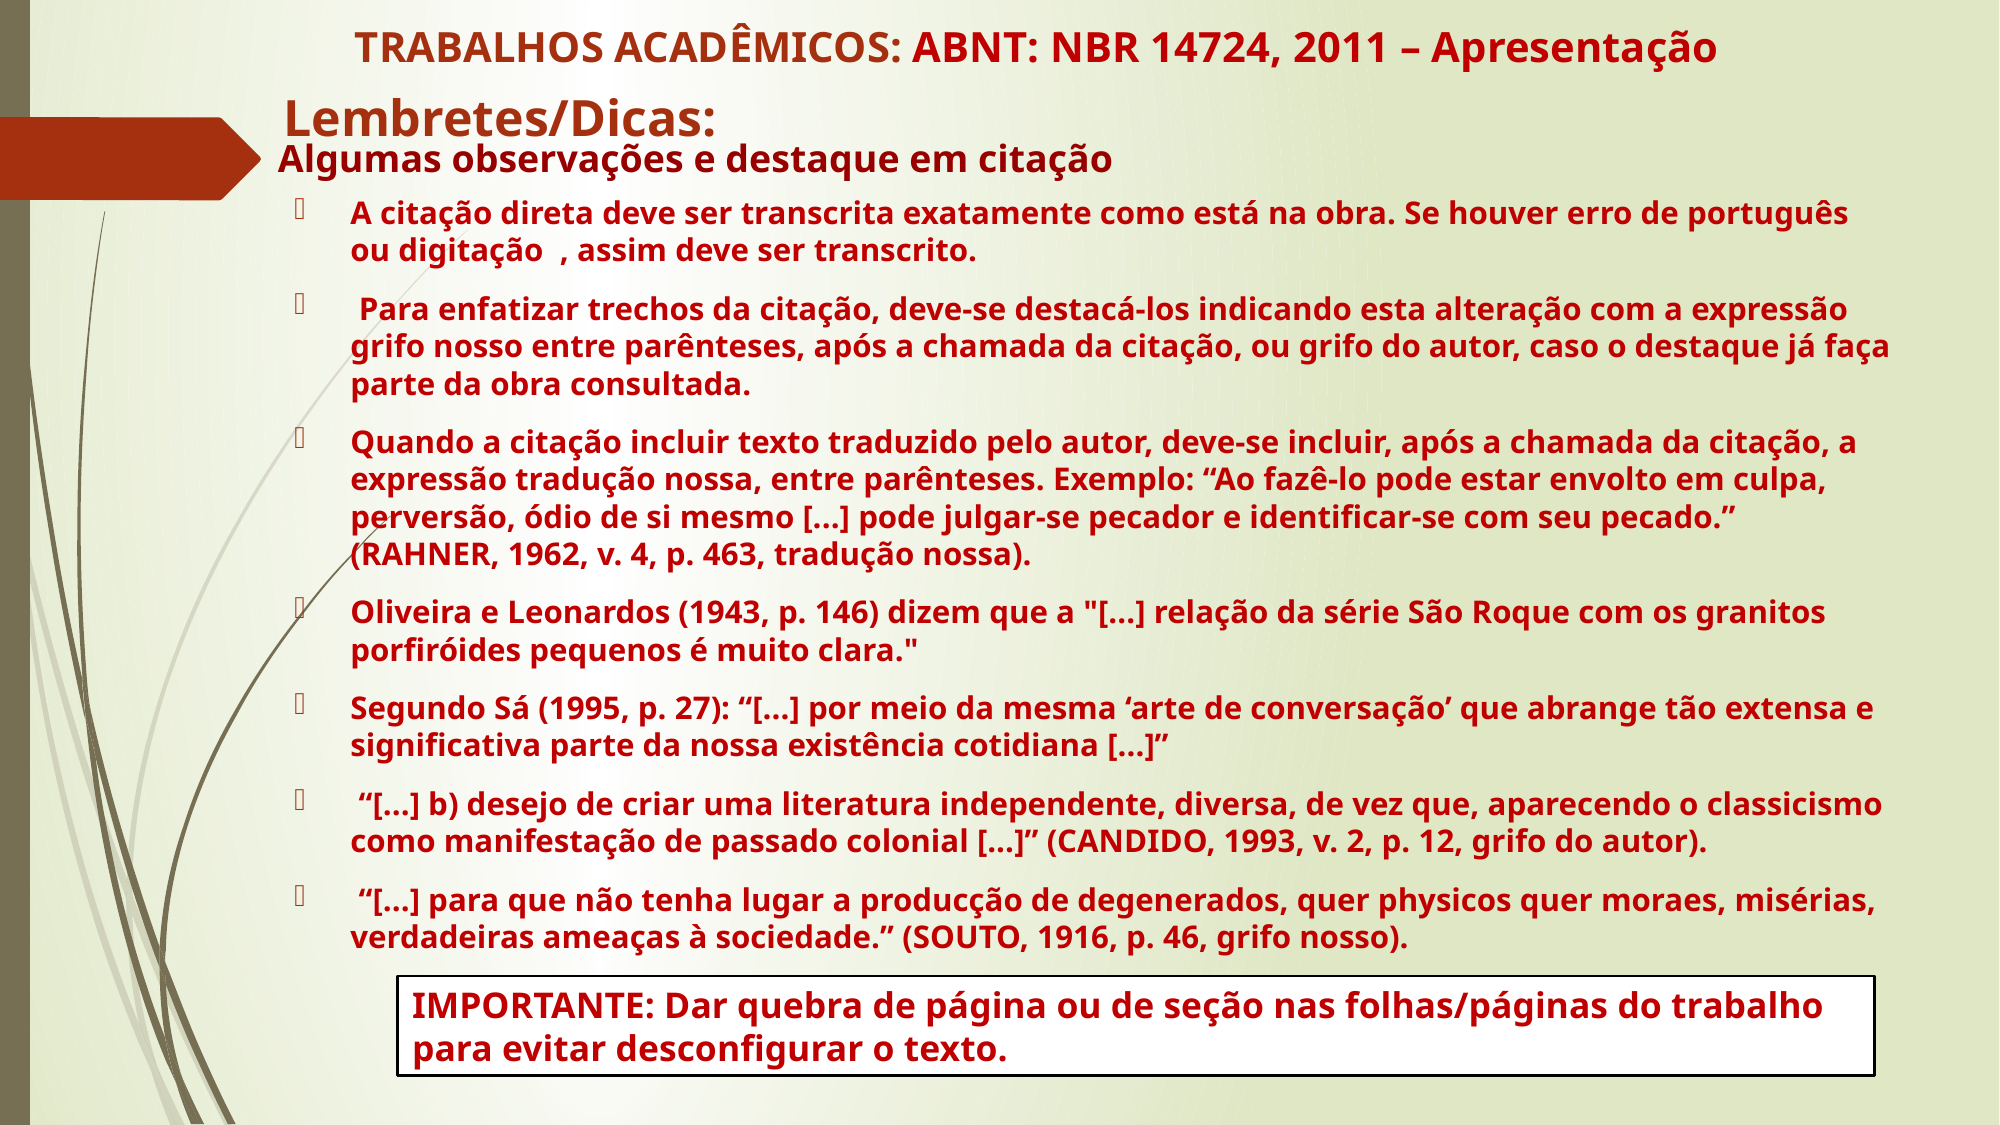

TRABALHOS ACADÊMICOS: ABNT: NBR 14724, 2011 – Apresentação
 Lembretes/Dicas:
  Algumas observações e destaque em citação
# A citação direta deve ser transcrita exatamente como está na obra. Se houver erro de português ou digitação  , assim deve ser transcrito.
 Para enfatizar trechos da citação, deve-se destacá-los indicando esta alteração com a expressão grifo nosso entre parênteses, após a chamada da citação, ou grifo do autor, caso o destaque já faça parte da obra consultada.
Quando a citação incluir texto traduzido pelo autor, deve-se incluir, após a chamada da citação, a expressão tradução nossa, entre parênteses. Exemplo: “Ao fazê-lo pode estar envolto em culpa, perversão, ódio de si mesmo [...] pode julgar-se pecador e identificar-se com seu pecado.” (RAHNER, 1962, v. 4, p. 463, tradução nossa).
Oliveira e Leonardos (1943, p. 146) dizem que a "[...] relação da série São Roque com os granitos porfiróides pequenos é muito clara."
Segundo Sá (1995, p. 27): “[...] por meio da mesma ‘arte de conversação’ que abrange tão extensa e significativa parte da nossa existência cotidiana [...]”
 “[...] b) desejo de criar uma literatura independente, diversa, de vez que, aparecendo o classicismo como manifestação de passado colonial [...]” (CANDIDO, 1993, v. 2, p. 12, grifo do autor).
 “[...] para que não tenha lugar a producção de degenerados, quer physicos quer moraes, misérias, verdadeiras ameaças à sociedade.” (SOUTO, 1916, p. 46, grifo nosso).
IMPORTANTE: Dar quebra de página ou de seção nas folhas/páginas do trabalho para evitar desconfigurar o texto.